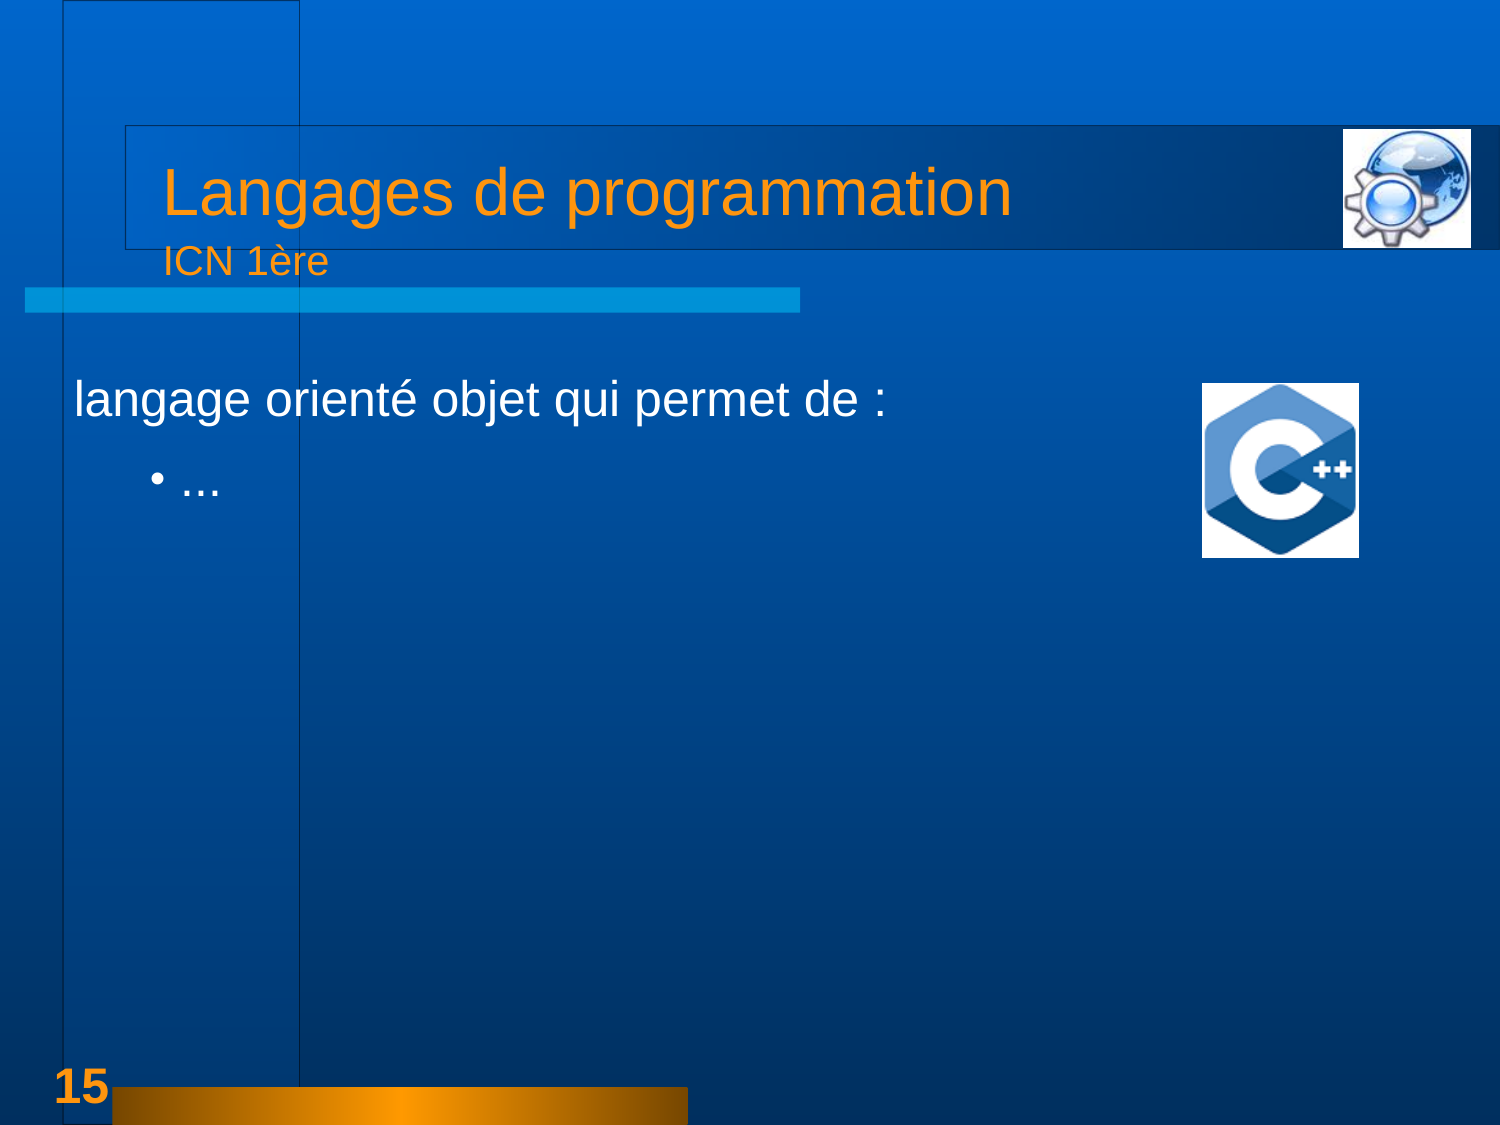

langage orienté objet qui permet de :
 ...